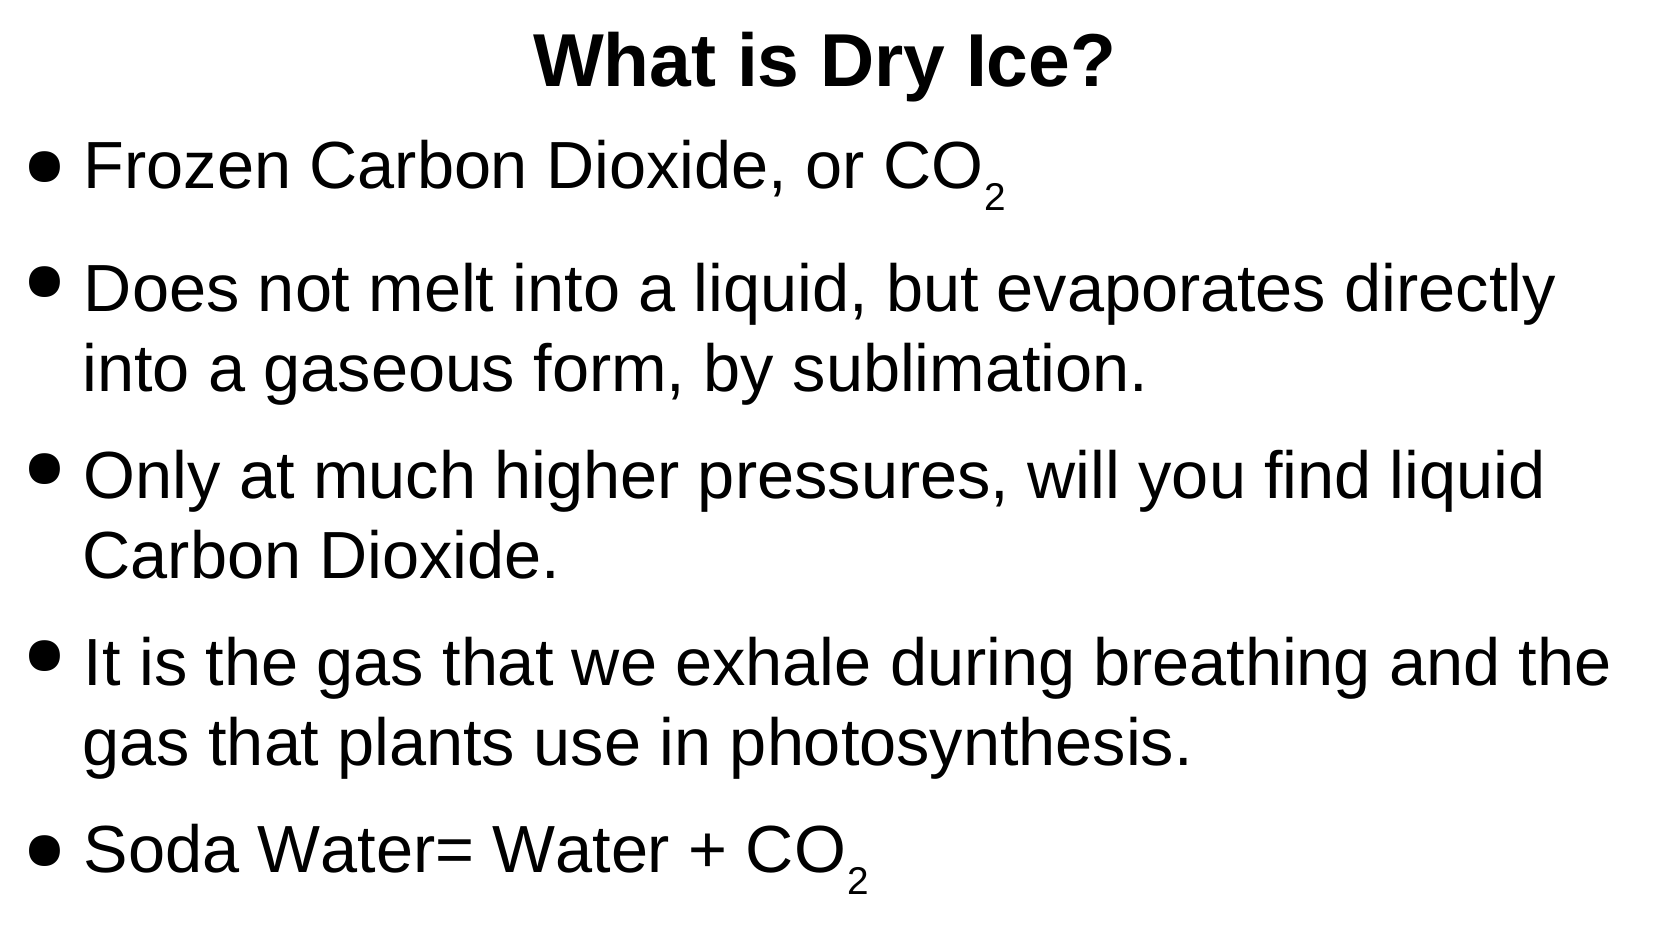

# What is Dry Ice?
 Frozen Carbon Dioxide, or CO2
 Does not melt into a liquid, but evaporates directly into a gaseous form, by sublimation.
 Only at much higher pressures, will you find liquid Carbon Dioxide.
 It is the gas that we exhale during breathing and the gas that plants use in photosynthesis.
 Soda Water= Water + CO2